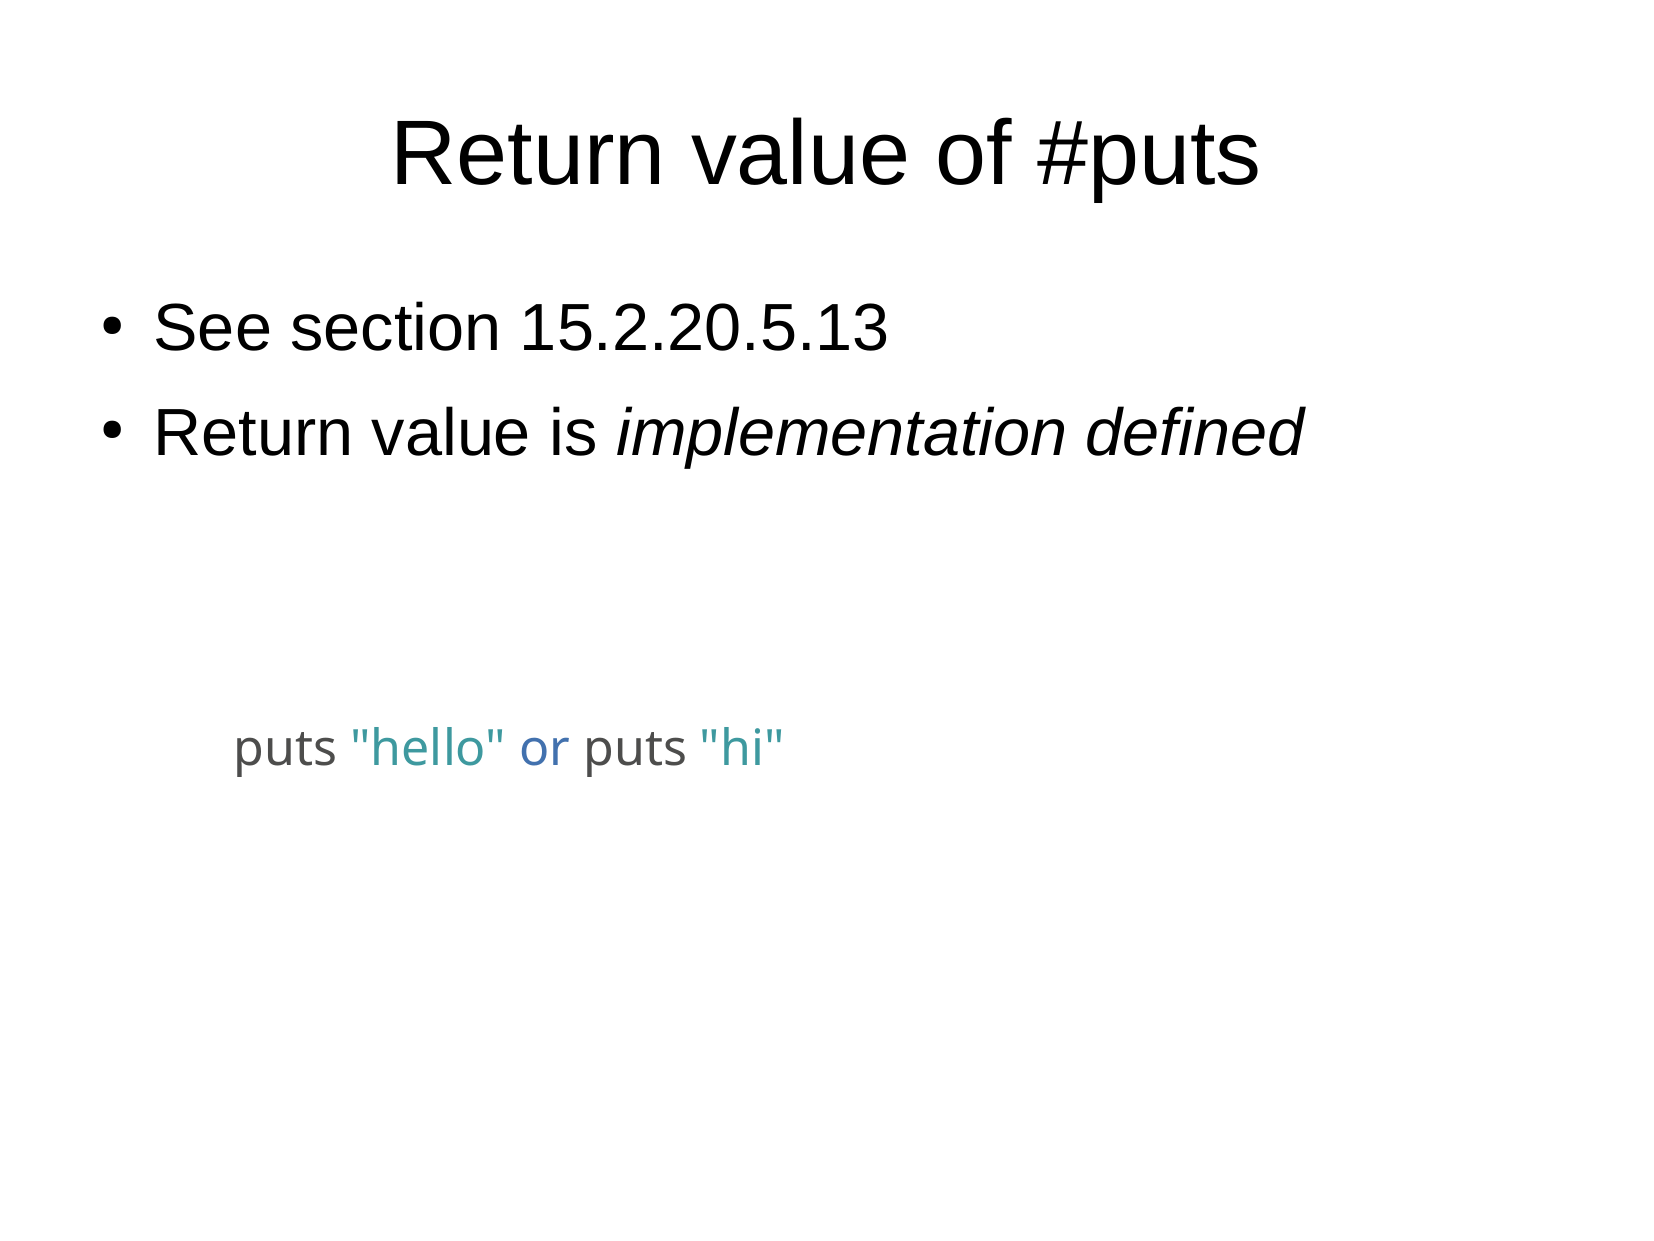

# Return value of #puts
See section 15.2.20.5.13
Return value is implementation defined
puts "hello" or puts "hi"